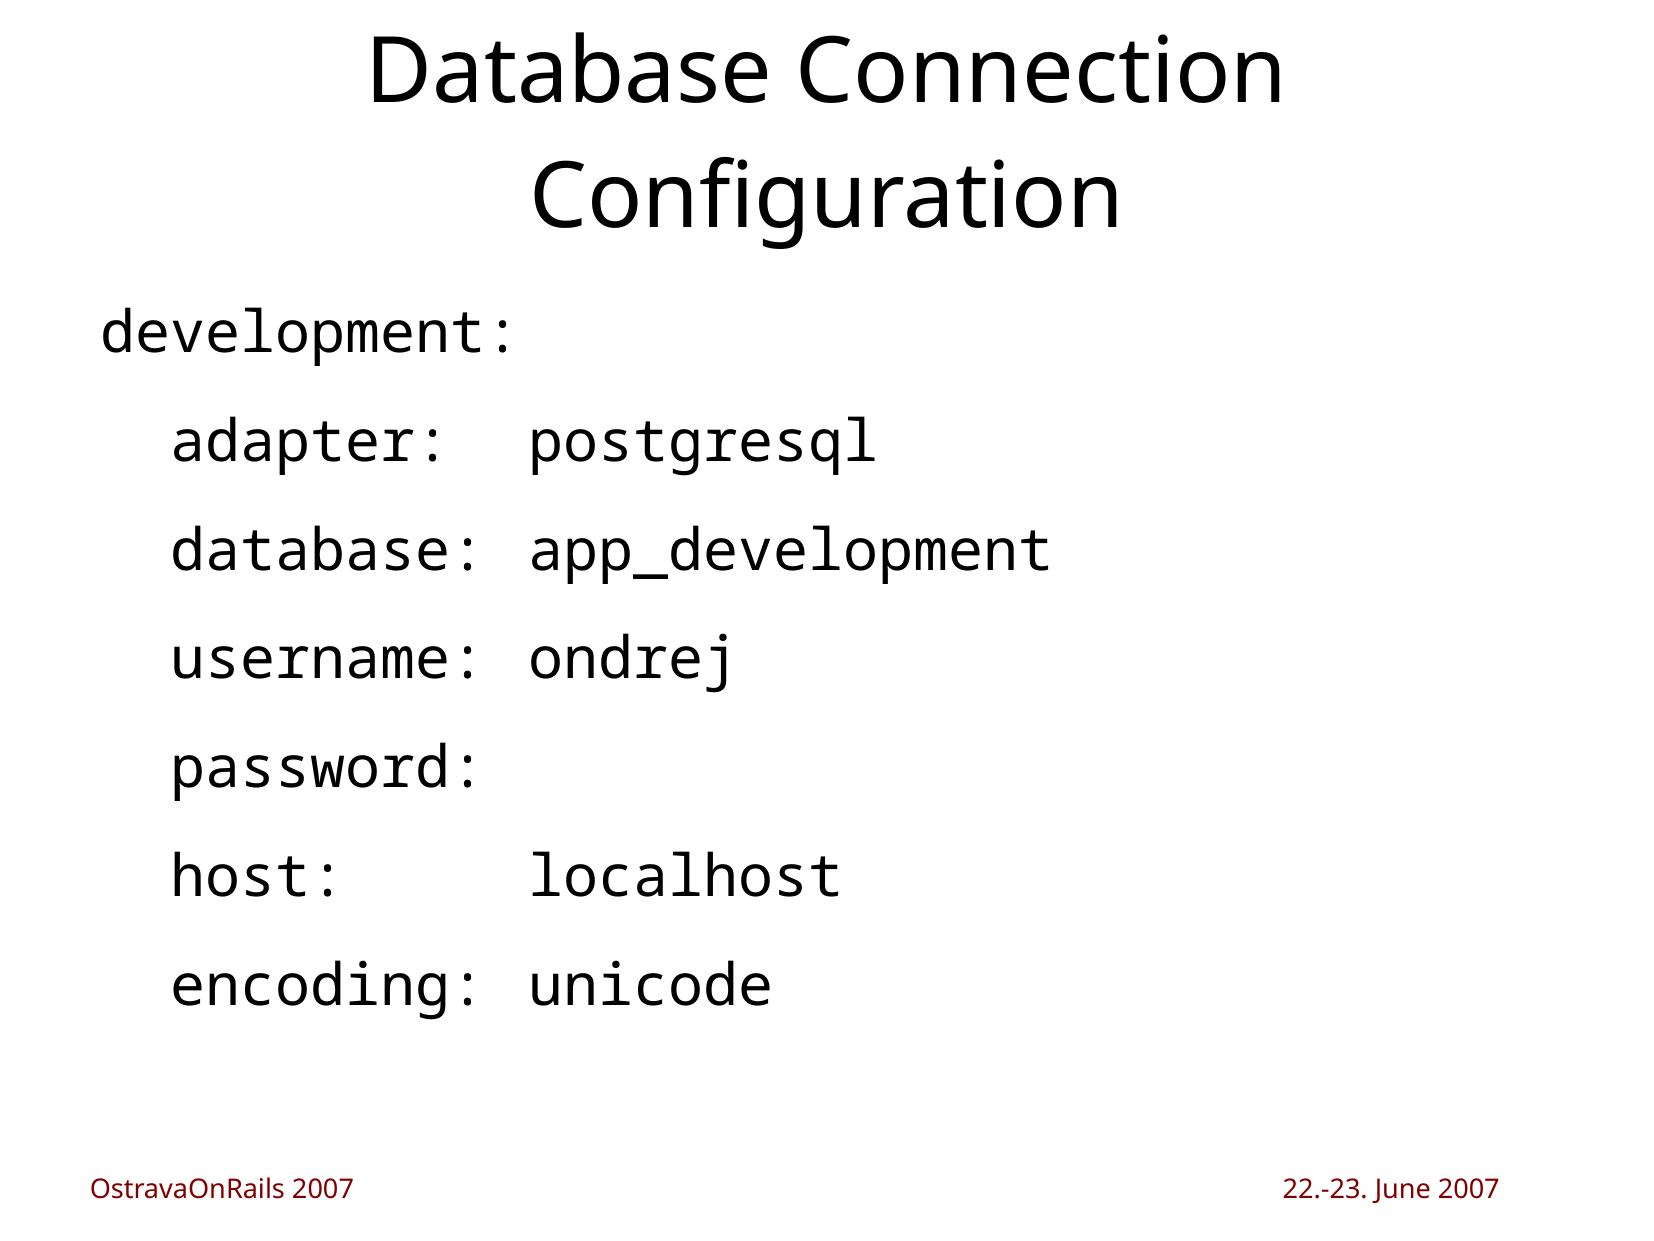

# Database Connection Configuration
development:
 adapter:		postgresql
 database: 	app_development
 username: 	ondrej
 password:
 host: 	localhost
 encoding: 	unicode